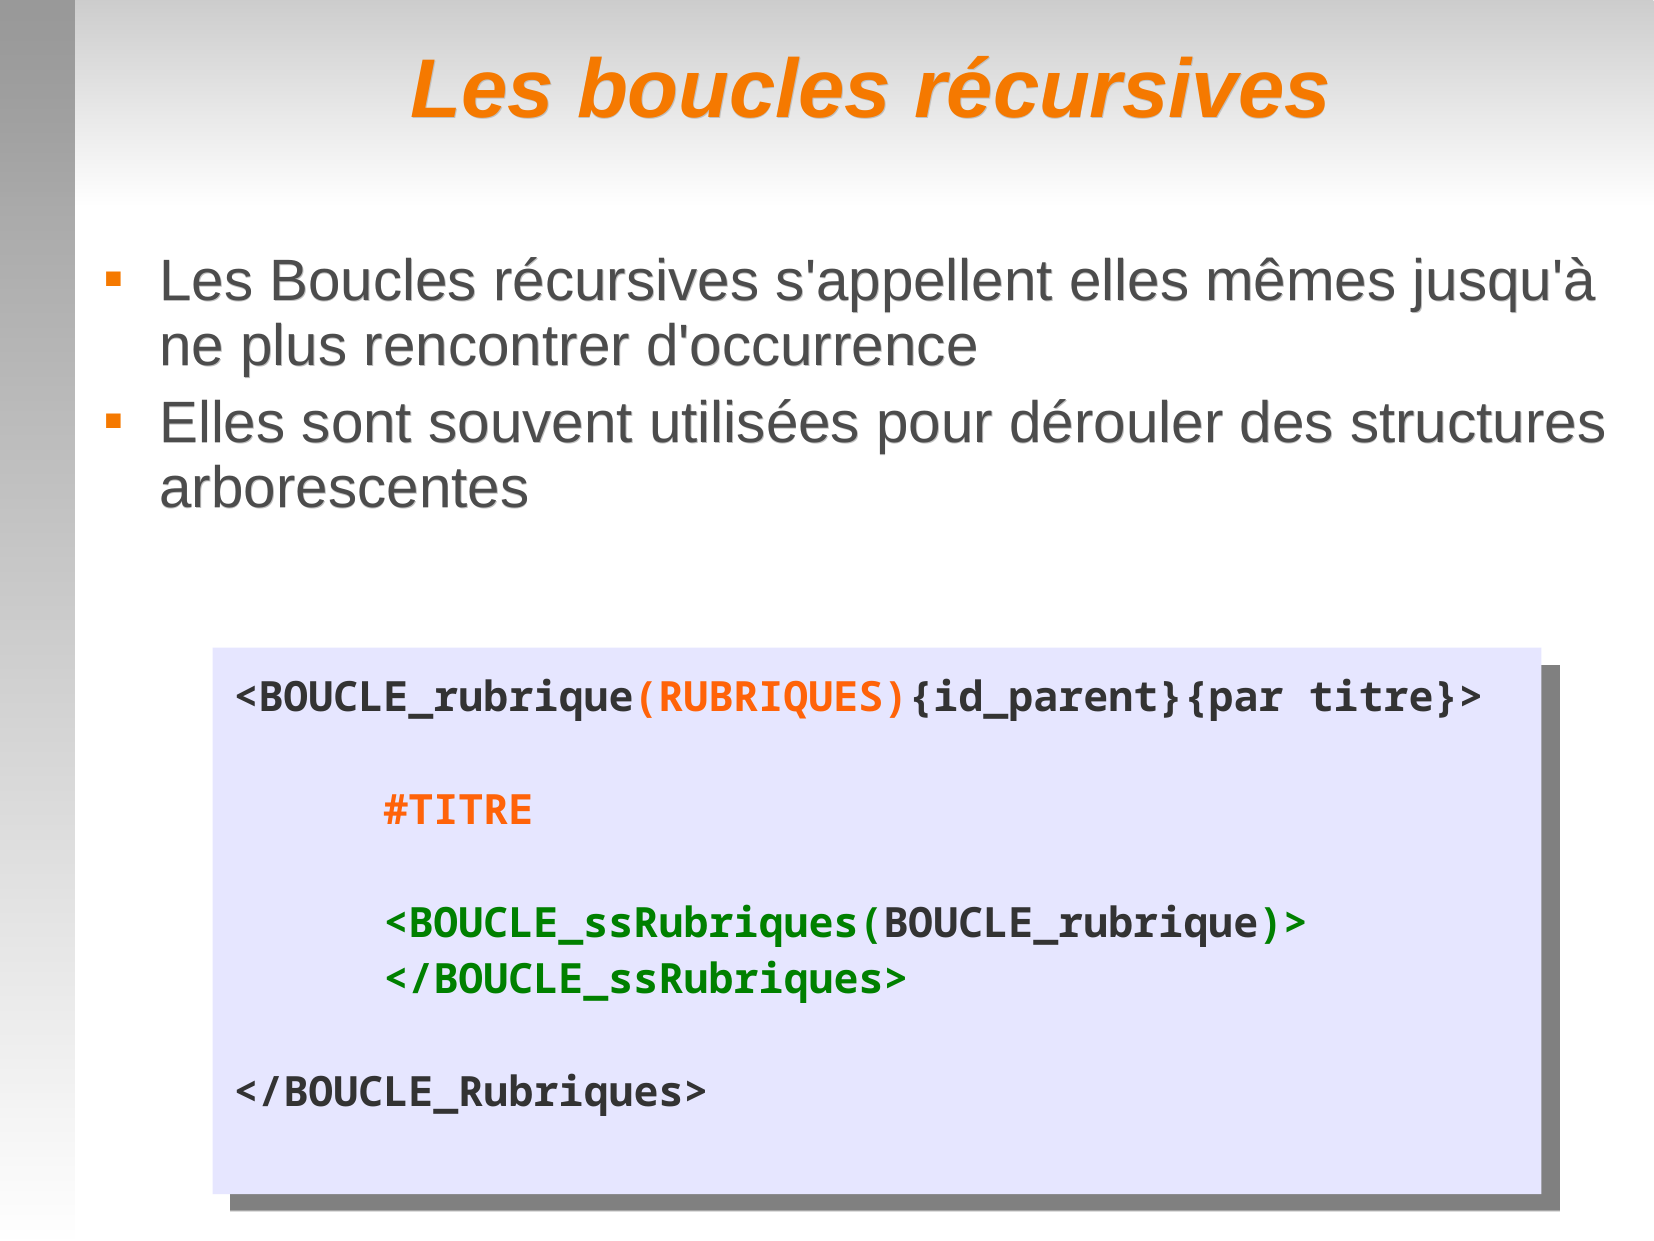

# Les boucles récursives
Les Boucles récursives s'appellent elles mêmes jusqu'à ne plus rencontrer d'occurrence
Elles sont souvent utilisées pour dérouler des structures arborescentes
<BOUCLE_rubrique(RUBRIQUES){id_parent}{par titre}>
	#TITRE
	<BOUCLE_ssRubriques(BOUCLE_rubrique)>
	</BOUCLE_ssRubriques>
</BOUCLE_Rubriques>